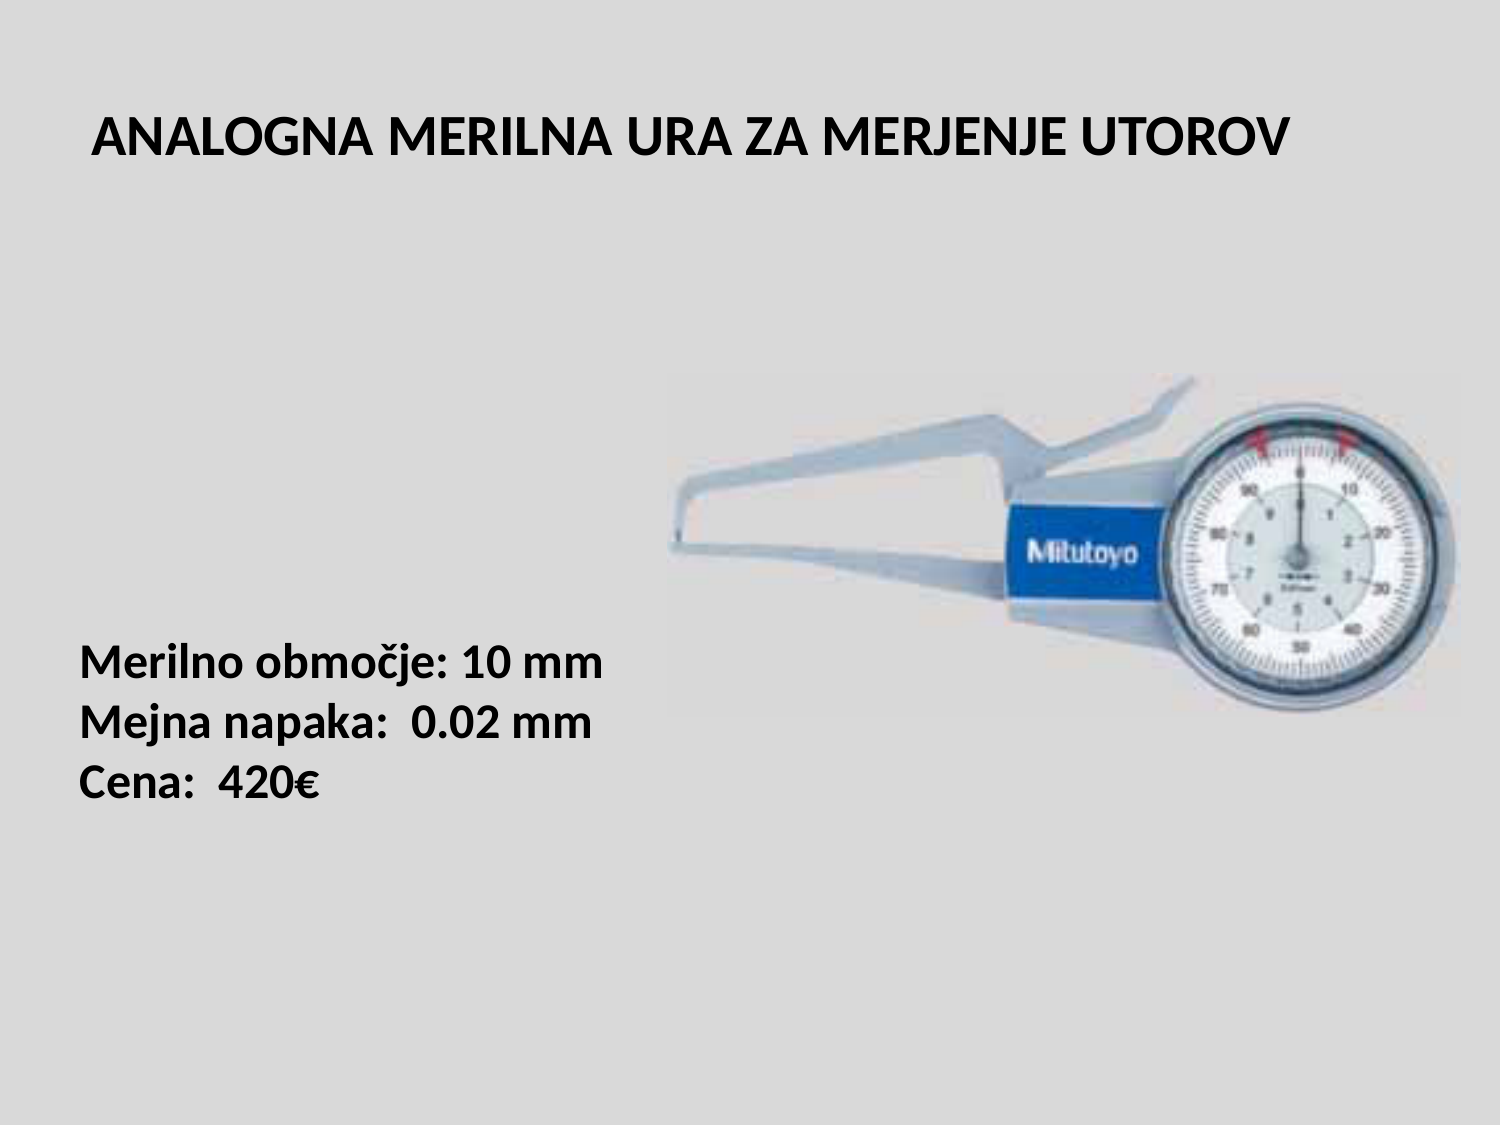

ANALOGNA MERILNA URA ZA MERJENJE UTOROV
Merilno območje: 10 mm
Mejna napaka: 0.02 mm
Cena: 420€